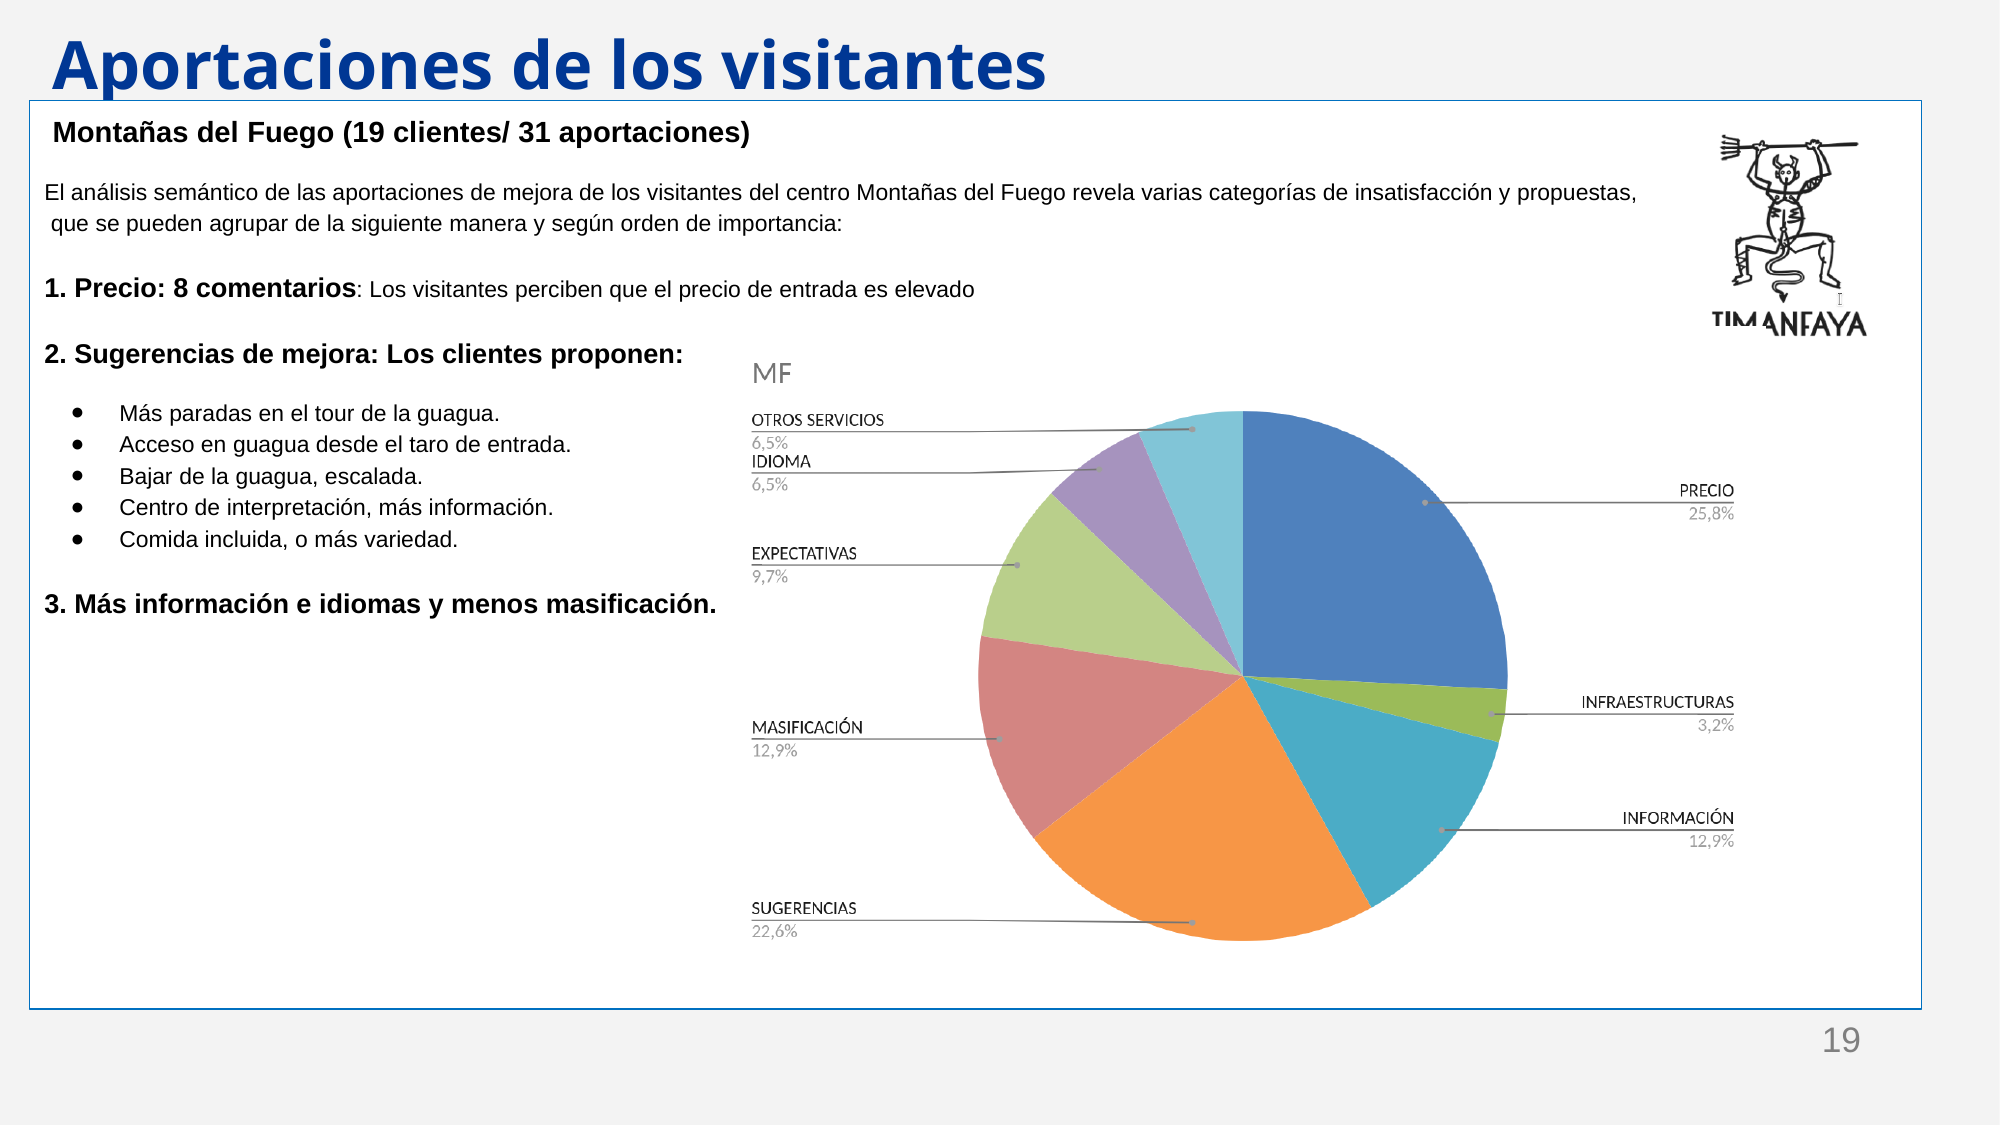

Aportaciones de los visitantes
 Montañas del Fuego (19 clientes/ 31 aportaciones)
El análisis semántico de las aportaciones de mejora de los visitantes del centro Montañas del Fuego revela varias categorías de insatisfacción y propuestas, que se pueden agrupar de la siguiente manera y según orden de importancia:
1. Precio: 8 comentarios: Los visitantes perciben que el precio de entrada es elevado
2. Sugerencias de mejora: Los clientes proponen:
Más paradas en el tour de la guagua.
Acceso en guagua desde el taro de entrada.
Bajar de la guagua, escalada.
Centro de interpretación, más información.
Comida incluida, o más variedad.
3. Más información e idiomas y menos masificación.